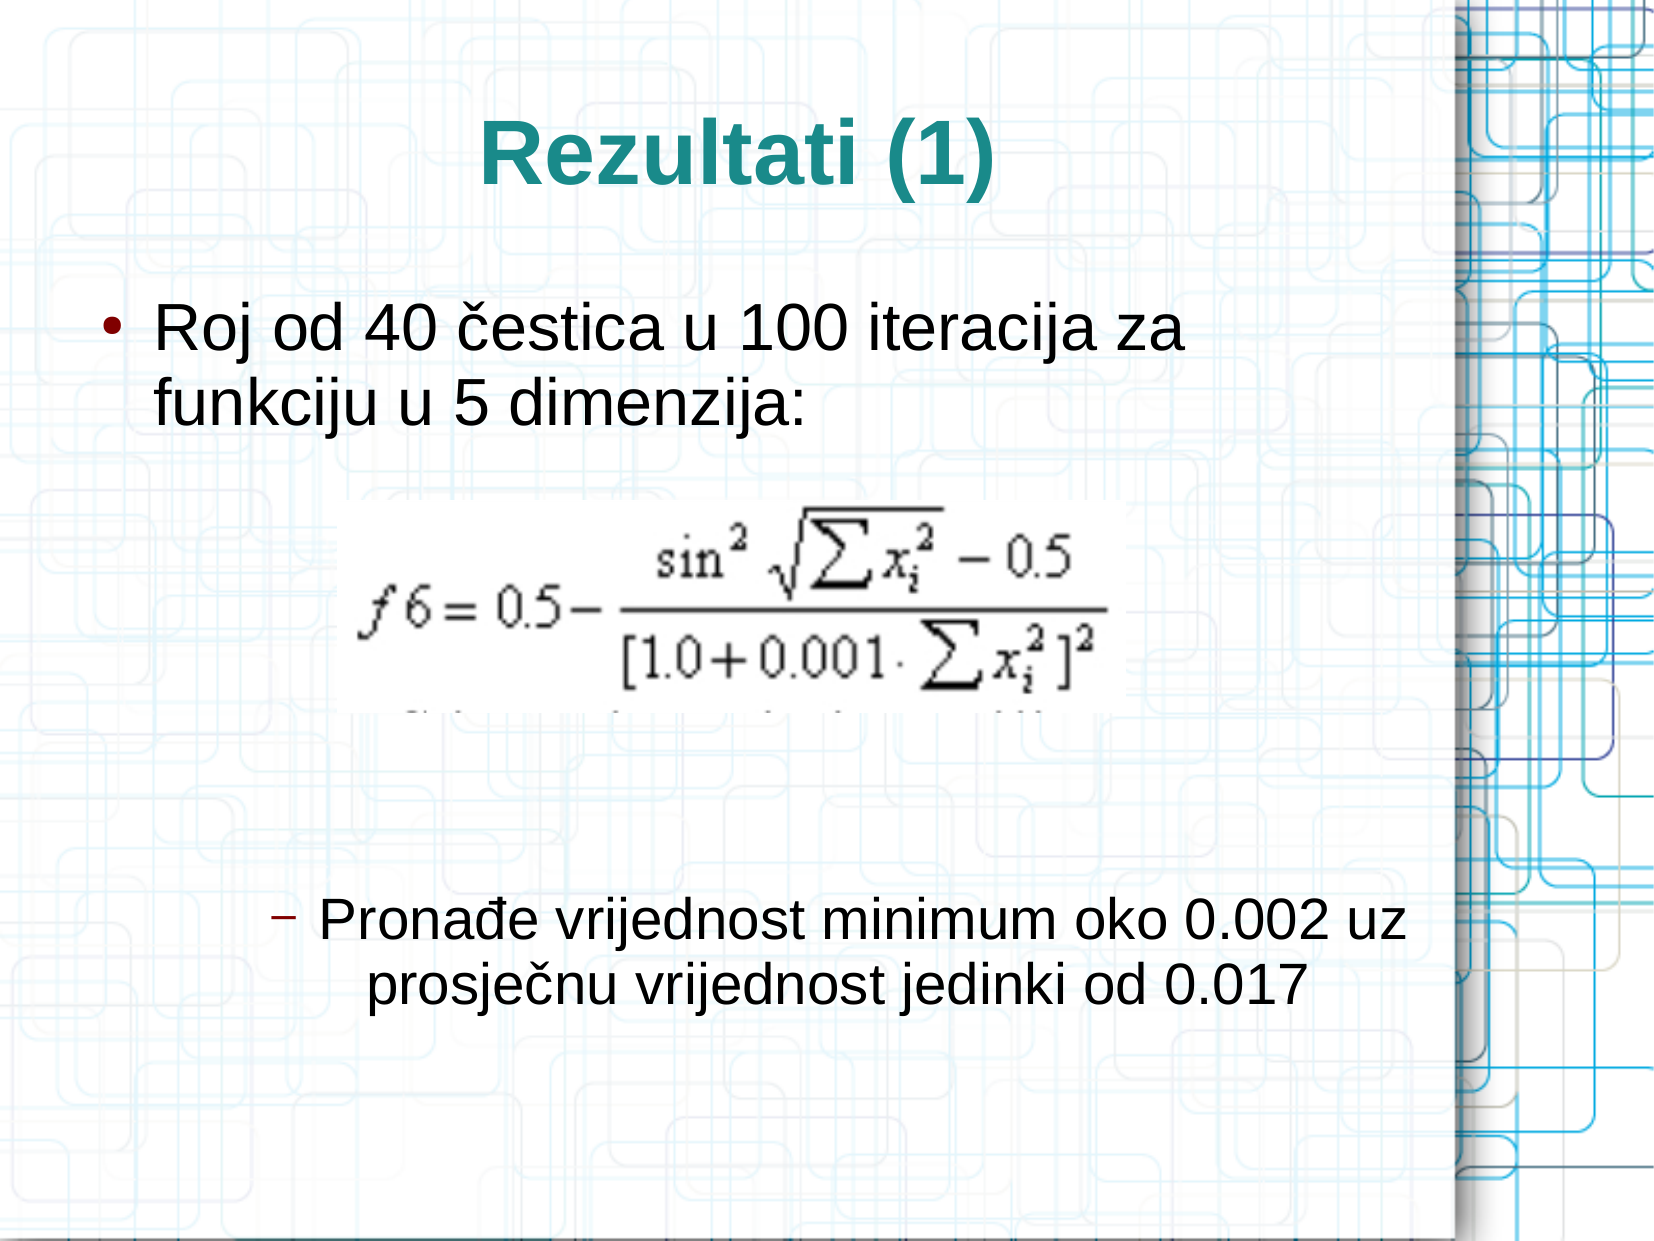

# Rezultati (1)
Roj od 40 čestica u 100 iteracija za funkciju u 5 dimenzija:
Pronađe vrijednost minimum oko 0.002 uz prosječnu vrijednost jedinki od 0.017